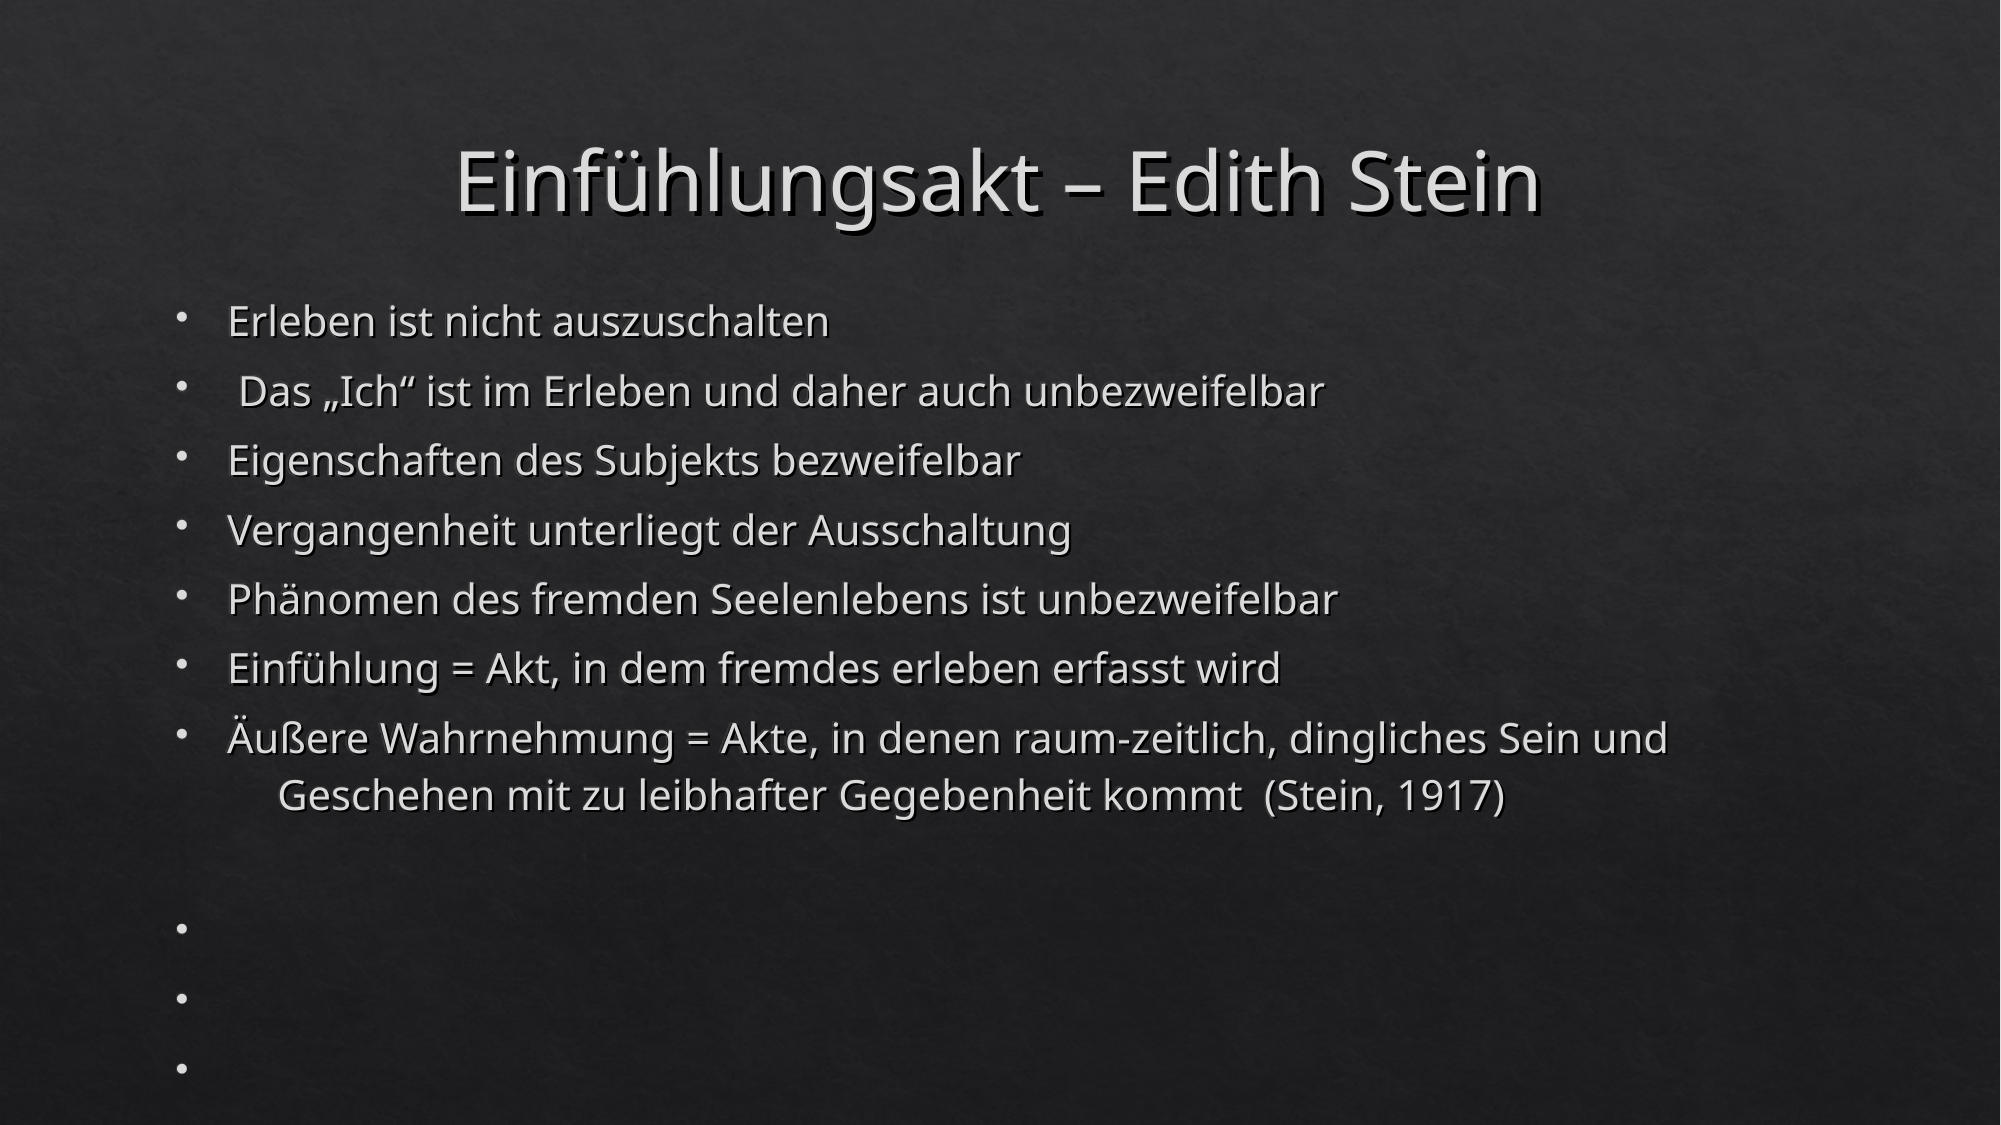

# Einfühlungsakt – Edith Stein
Erleben ist nicht auszuschalten
 Das „Ich“ ist im Erleben und daher auch unbezweifelbar
Eigenschaften des Subjekts bezweifelbar
Vergangenheit unterliegt der Ausschaltung
Phänomen des fremden Seelenlebens ist unbezweifelbar
Einfühlung = Akt, in dem fremdes erleben erfasst wird
Äußere Wahrnehmung = Akte, in denen raum-zeitlich, dingliches Sein und Geschehen mit zu leibhafter Gegebenheit kommt (Stein, 1917)